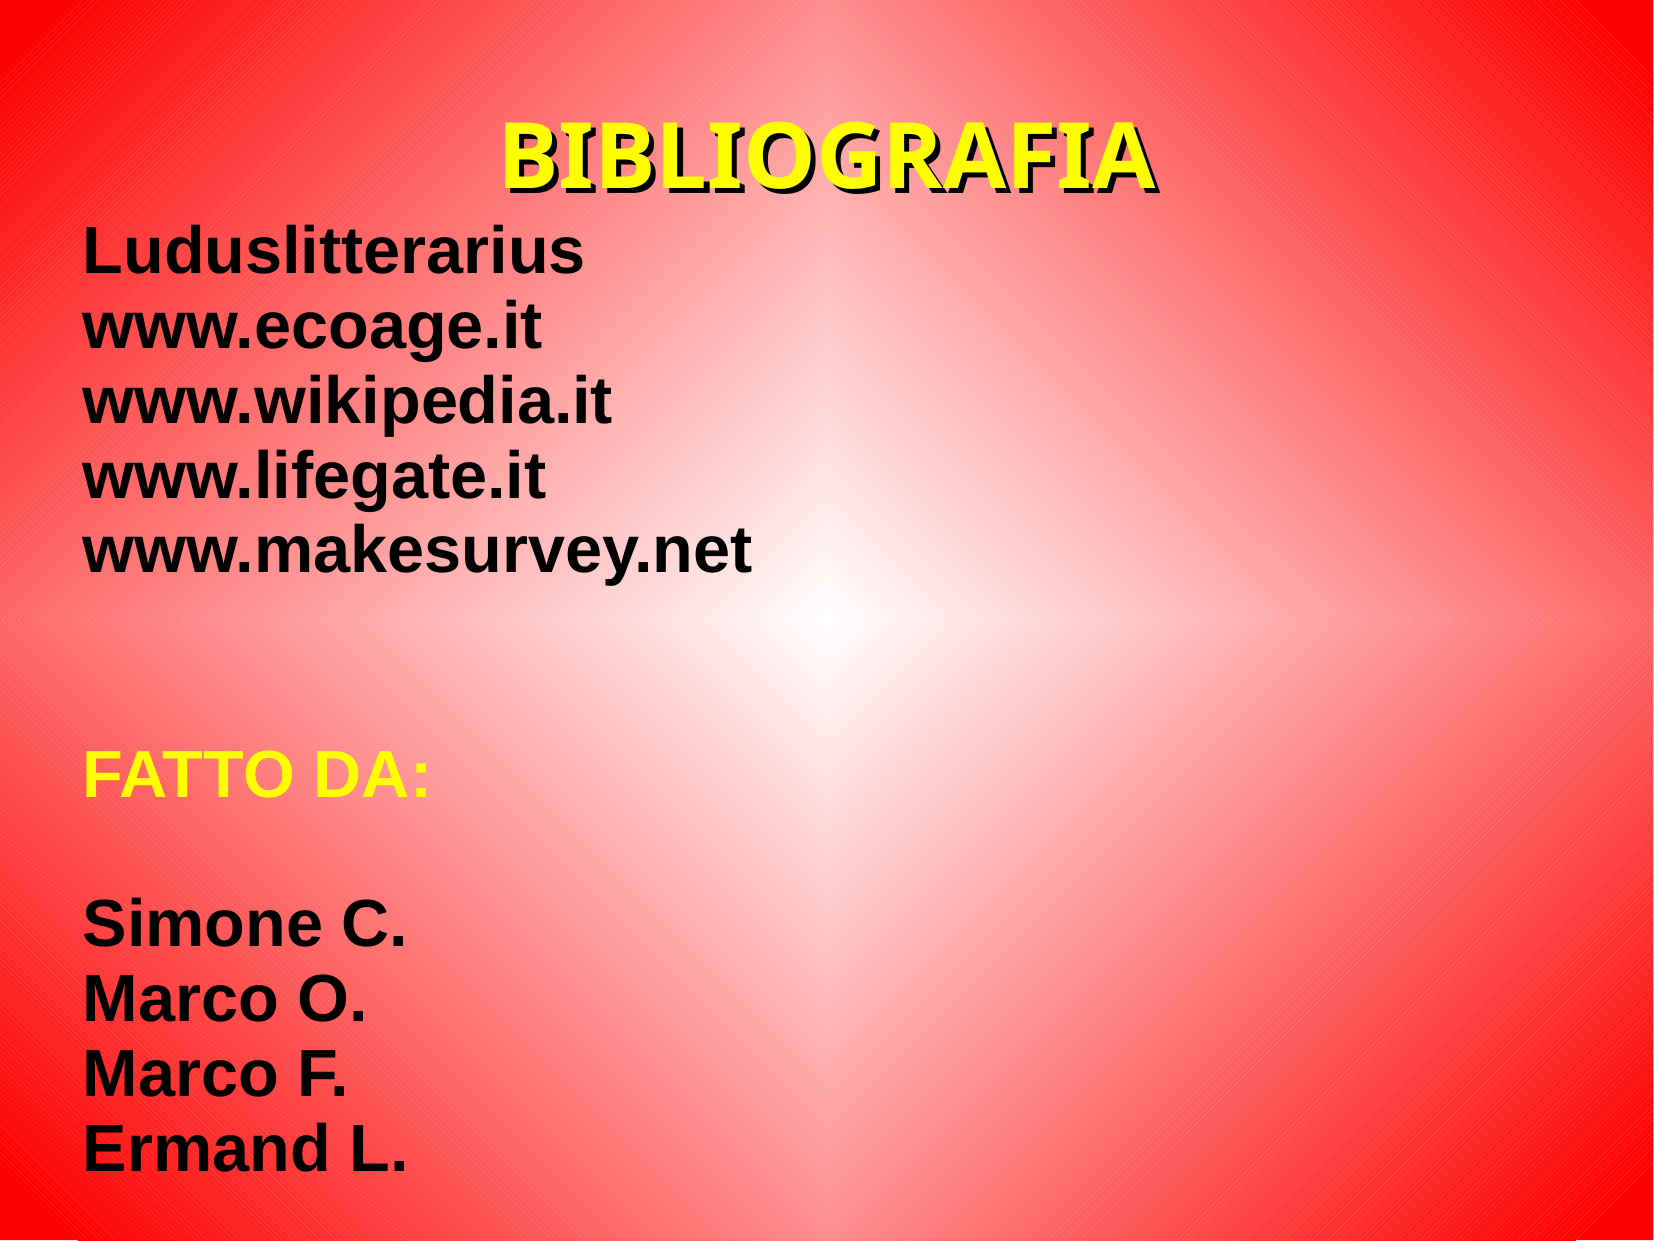

# BIBLIOGRAFIA
Luduslitterarius
www.ecoage.it
www.wikipedia.it
www.lifegate.it
www.makesurvey.net
FATTO DA:
Simone C.
Marco O.
Marco F.
Ermand L.